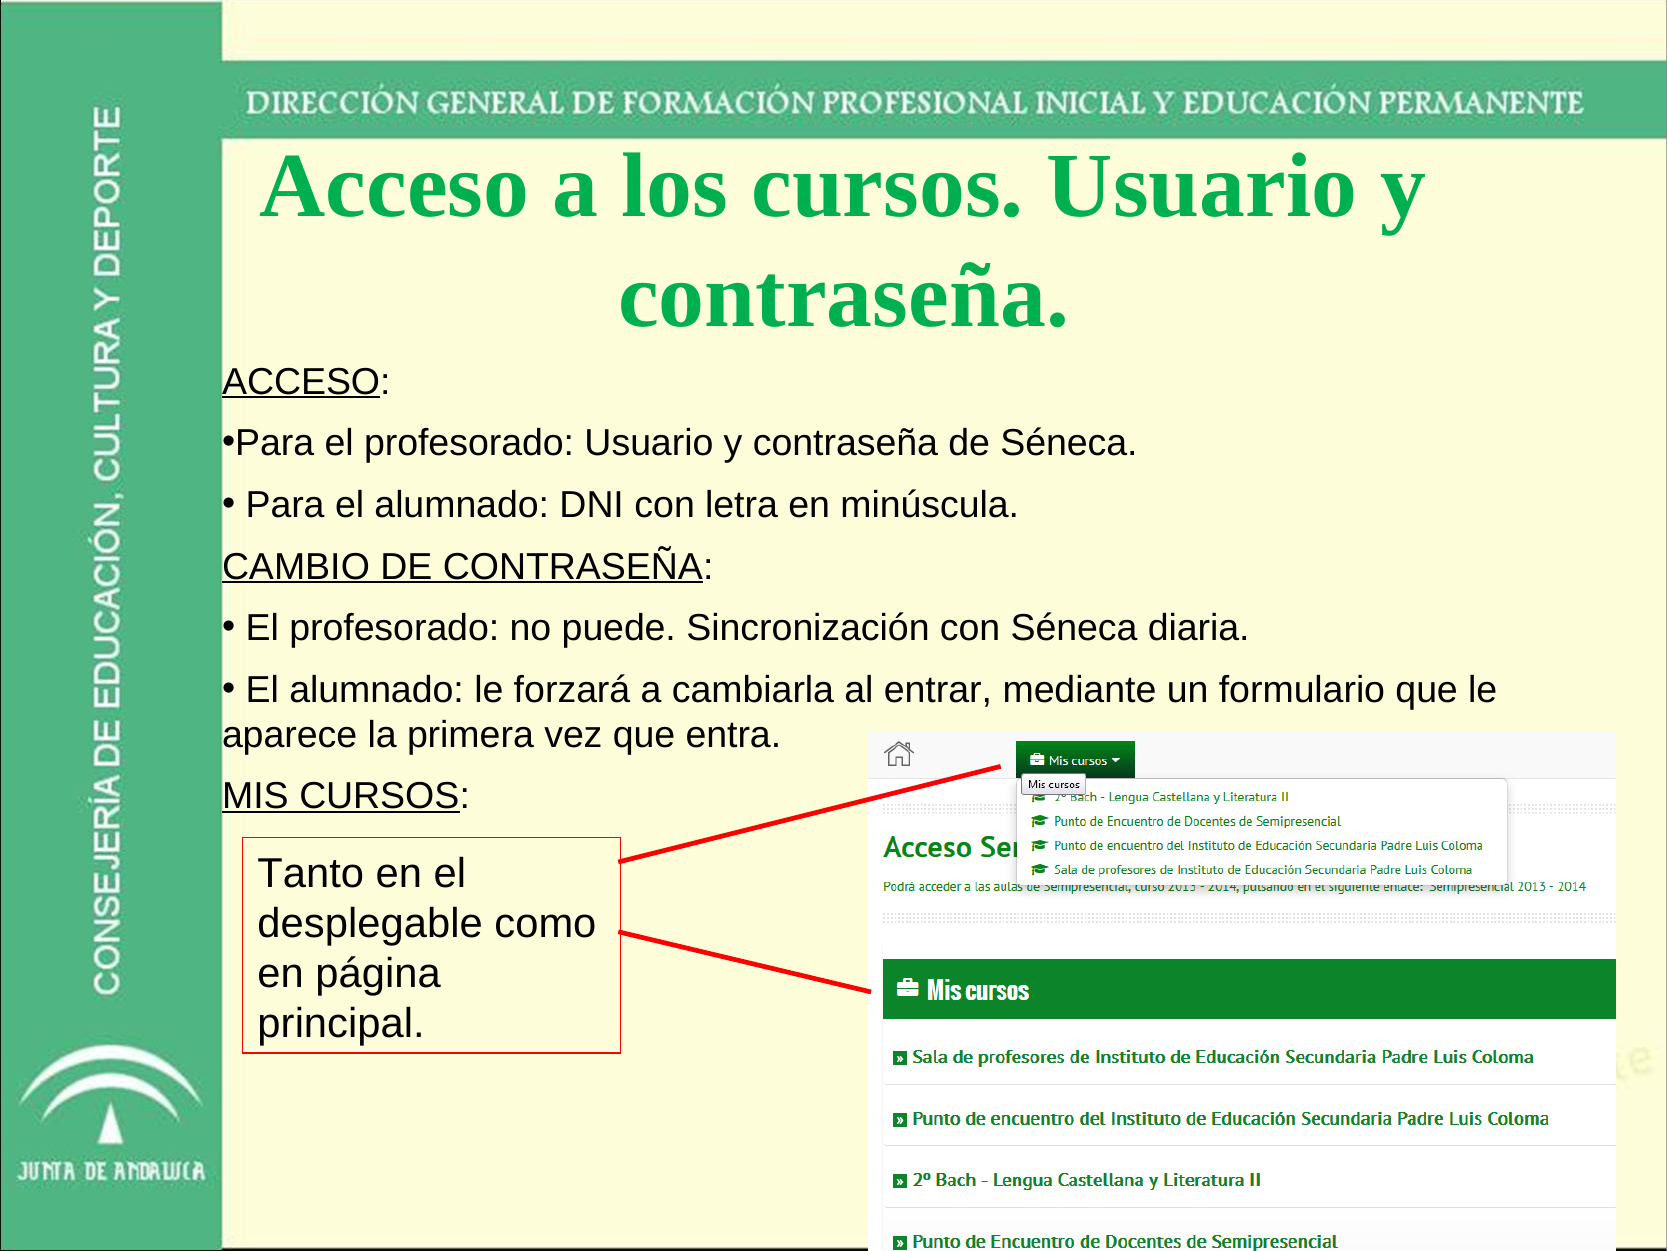

# Acceso a los cursos. Usuario y contraseña.
ACCESO:
Para el profesorado: Usuario y contraseña de Séneca.
 Para el alumnado: DNI con letra en minúscula.
CAMBIO DE CONTRASEÑA:
 El profesorado: no puede. Sincronización con Séneca diaria.
 El alumnado: le forzará a cambiarla al entrar, mediante un formulario que le aparece la primera vez que entra.
MIS CURSOS:
Tanto en el desplegable como en página principal.